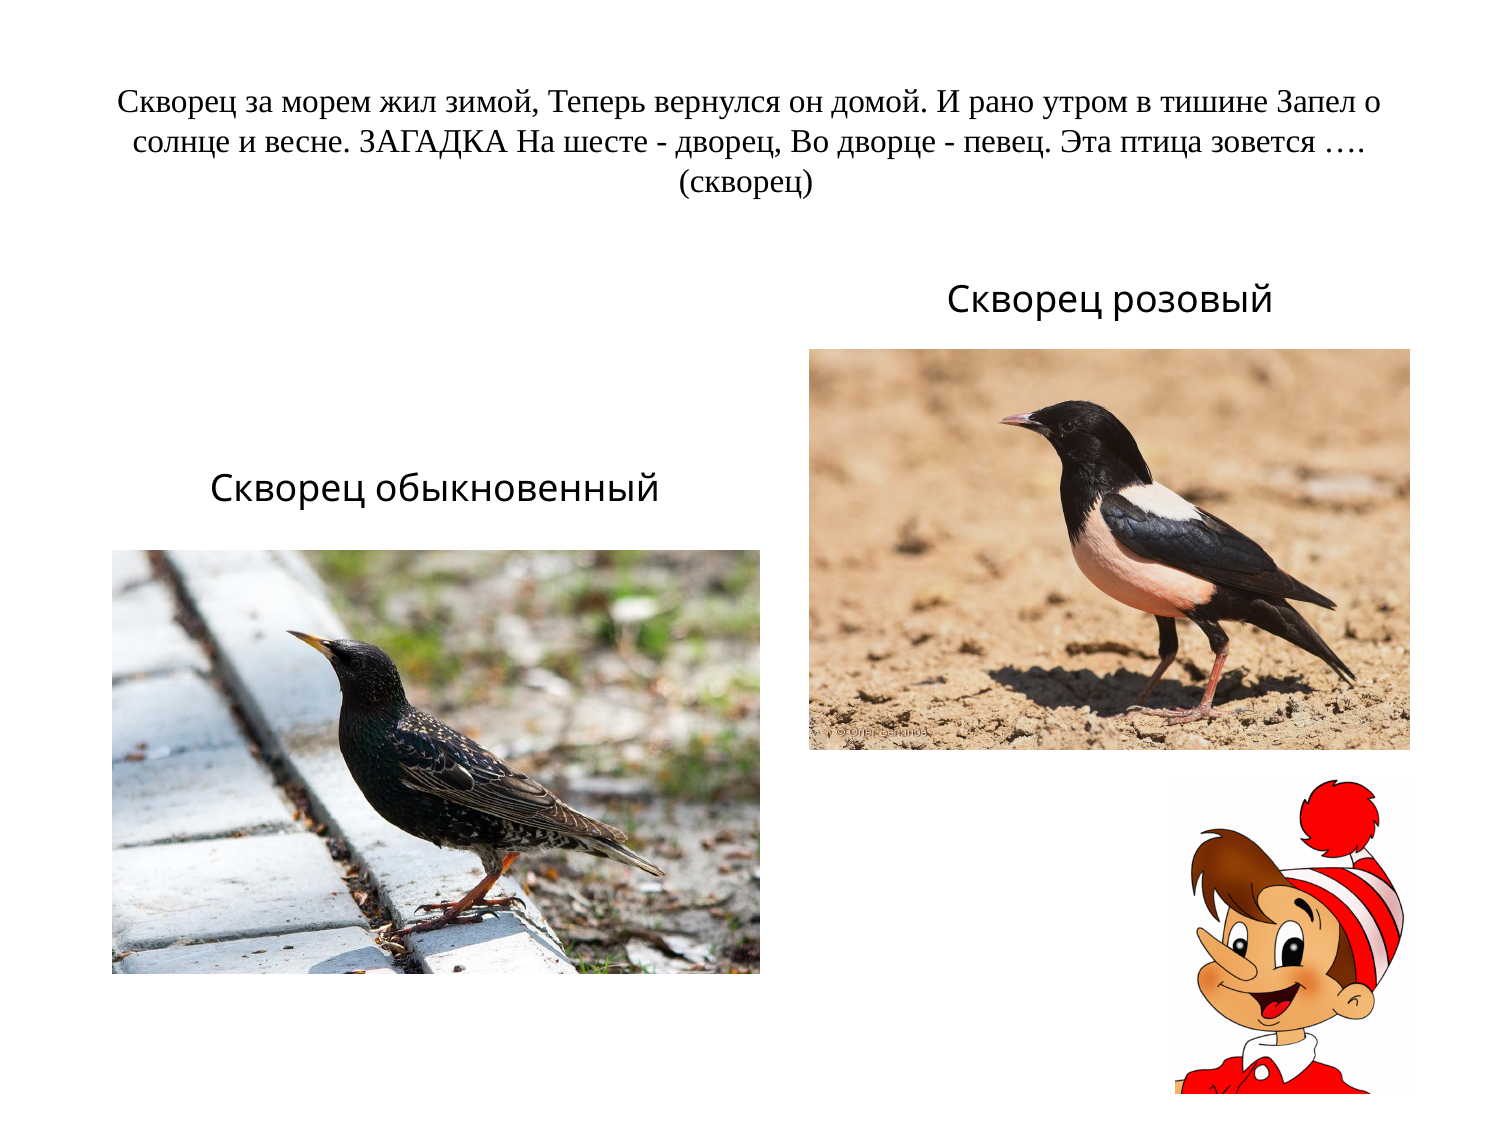

# Скворец за морем жил зимой, Теперь вернулся он домой. И рано утром в тишине Запел о солнце и весне. ЗАГАДКА На шесте - дворец, Во дворце - певец. Эта птица зовется ….(скворец)
Скворец розовый
Скворец обыкновенный